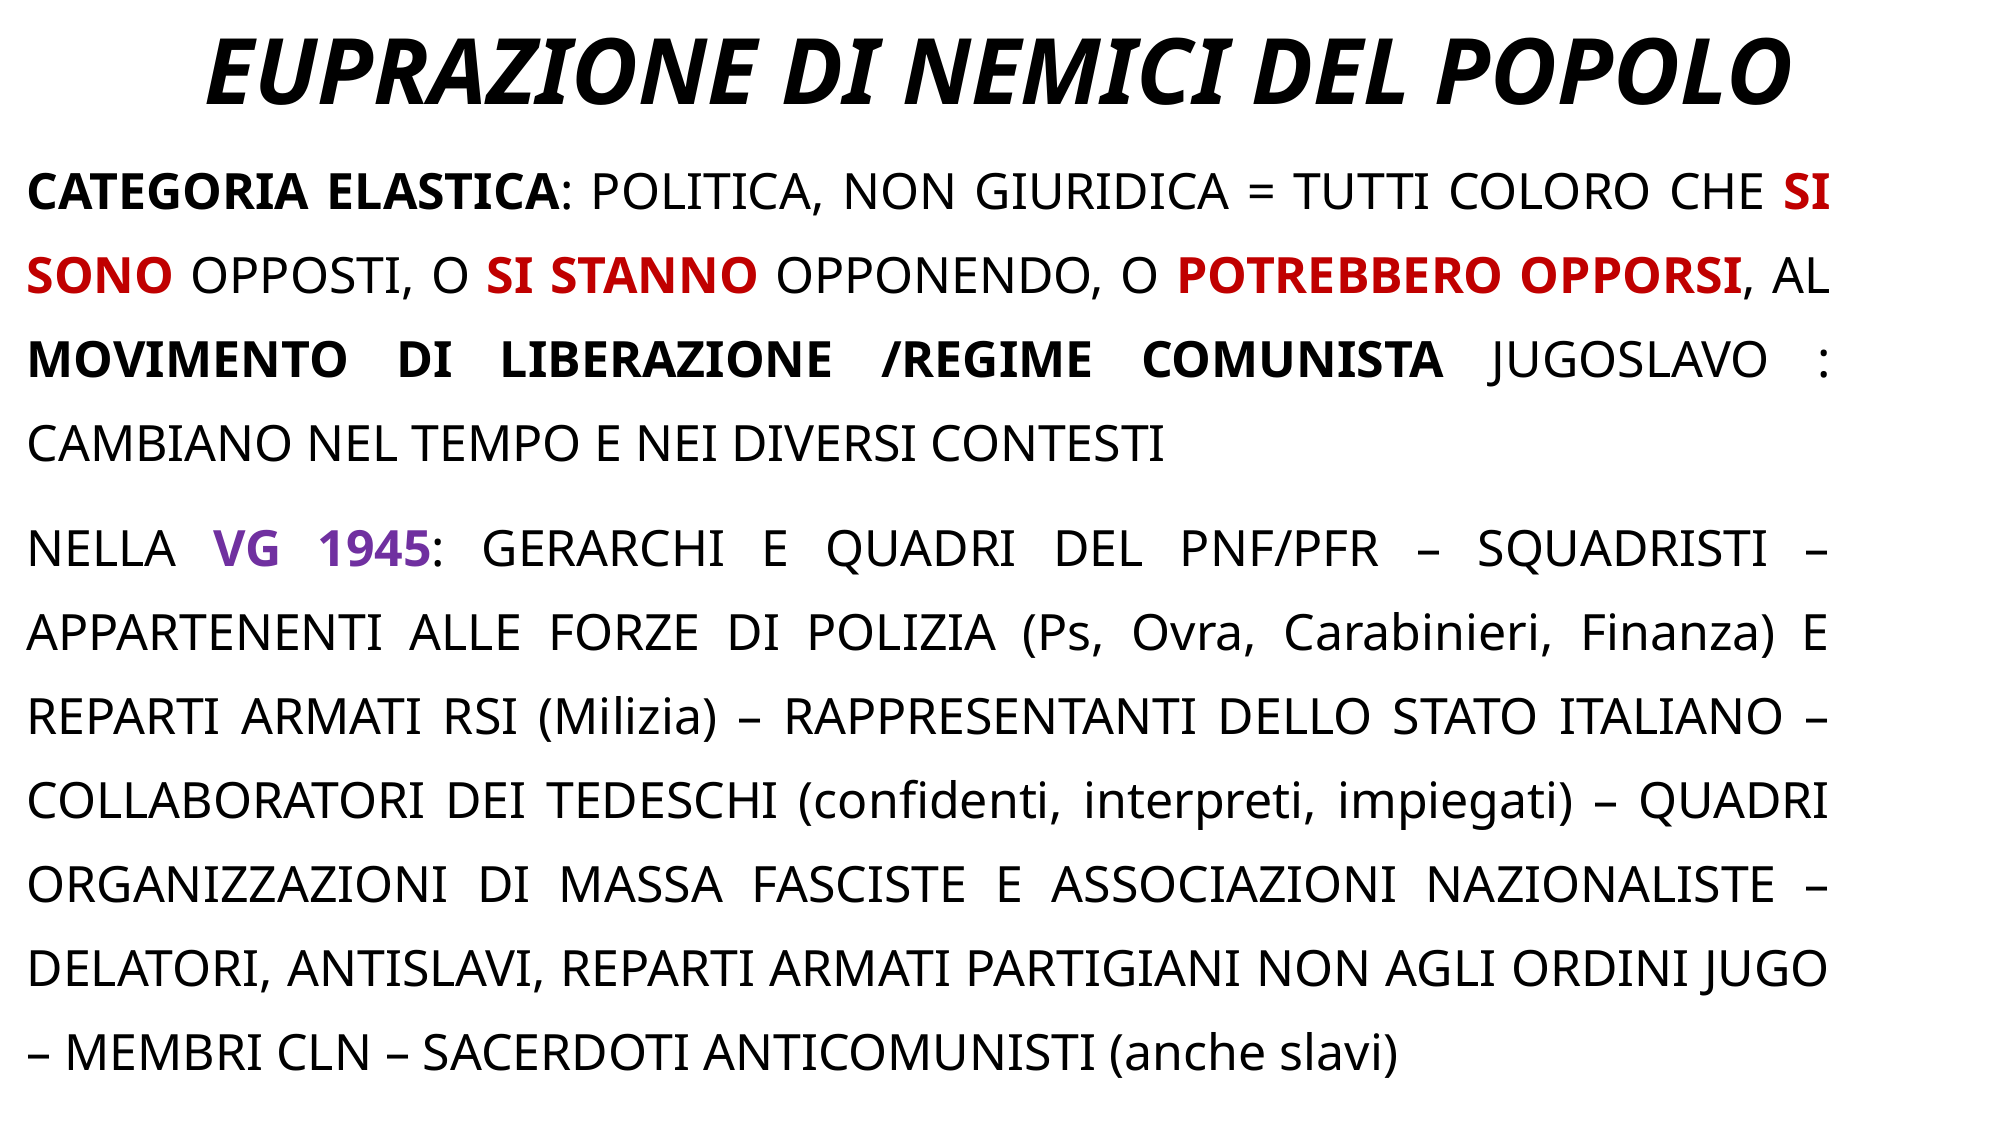

# EUPRAZIONE DI NEMICI DEL POPOLO
CATEGORIA ELASTICA: POLITICA, NON GIURIDICA = TUTTI COLORO CHE SI SONO OPPOSTI, O SI STANNO OPPONENDO, O POTREBBERO OPPORSI, AL MOVIMENTO DI LIBERAZIONE /REGIME COMUNISTA JUGOSLAVO : CAMBIANO NEL TEMPO E NEI DIVERSI CONTESTI
NELLA VG 1945: GERARCHI E QUADRI DEL PNF/PFR – SQUADRISTI – APPARTENENTI ALLE FORZE DI POLIZIA (Ps, Ovra, Carabinieri, Finanza) E REPARTI ARMATI RSI (Milizia) – RAPPRESENTANTI DELLO STATO ITALIANO – COLLABORATORI DEI TEDESCHI (confidenti, interpreti, impiegati) – QUADRI ORGANIZZAZIONI DI MASSA FASCISTE E ASSOCIAZIONI NAZIONALISTE – DELATORI, ANTISLAVI, REPARTI ARMATI PARTIGIANI NON AGLI ORDINI JUGO – MEMBRI CLN – SACERDOTI ANTICOMUNISTI (anche slavi)